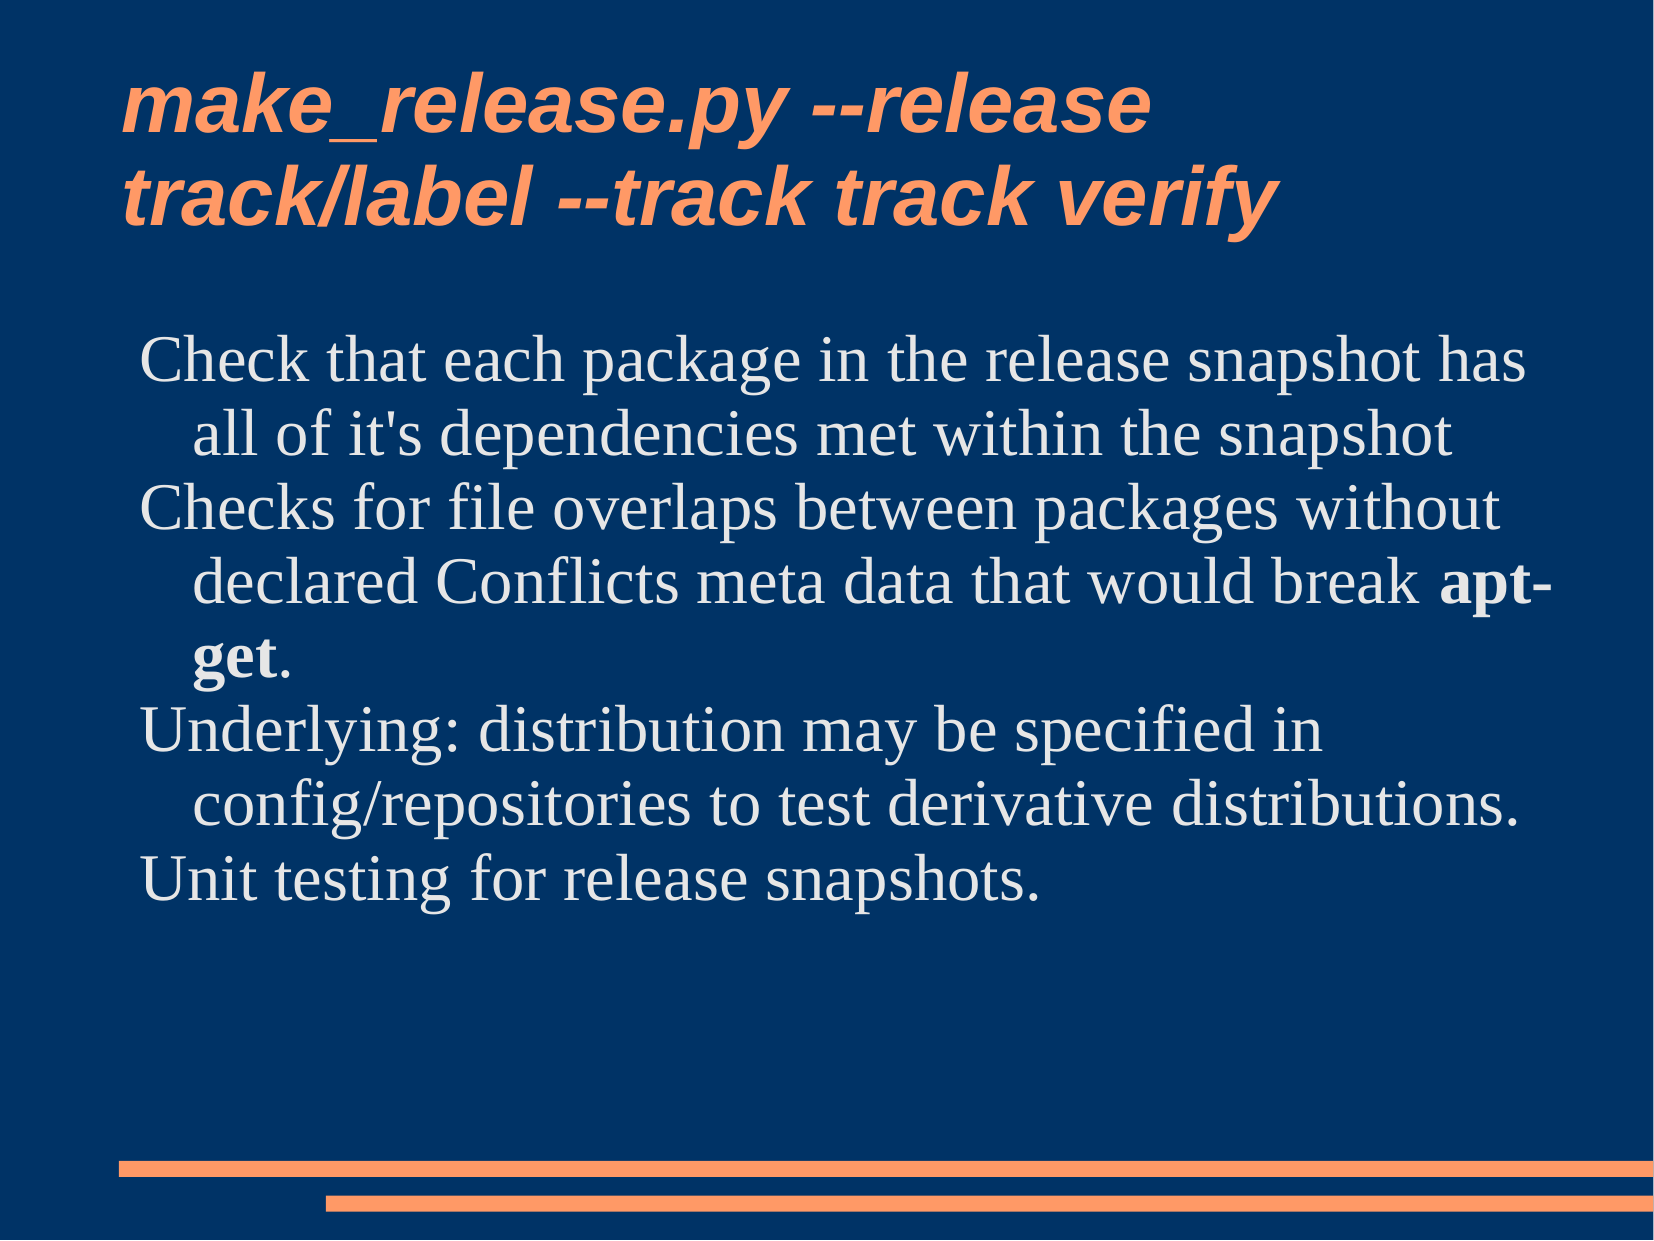

# make_release.py --release track/label --track track verify
Check that each package in the release snapshot has all of it's dependencies met within the snapshot
Checks for file overlaps between packages without declared Conflicts meta data that would break apt-get.
Underlying: distribution may be specified in config/repositories to test derivative distributions.
Unit testing for release snapshots.